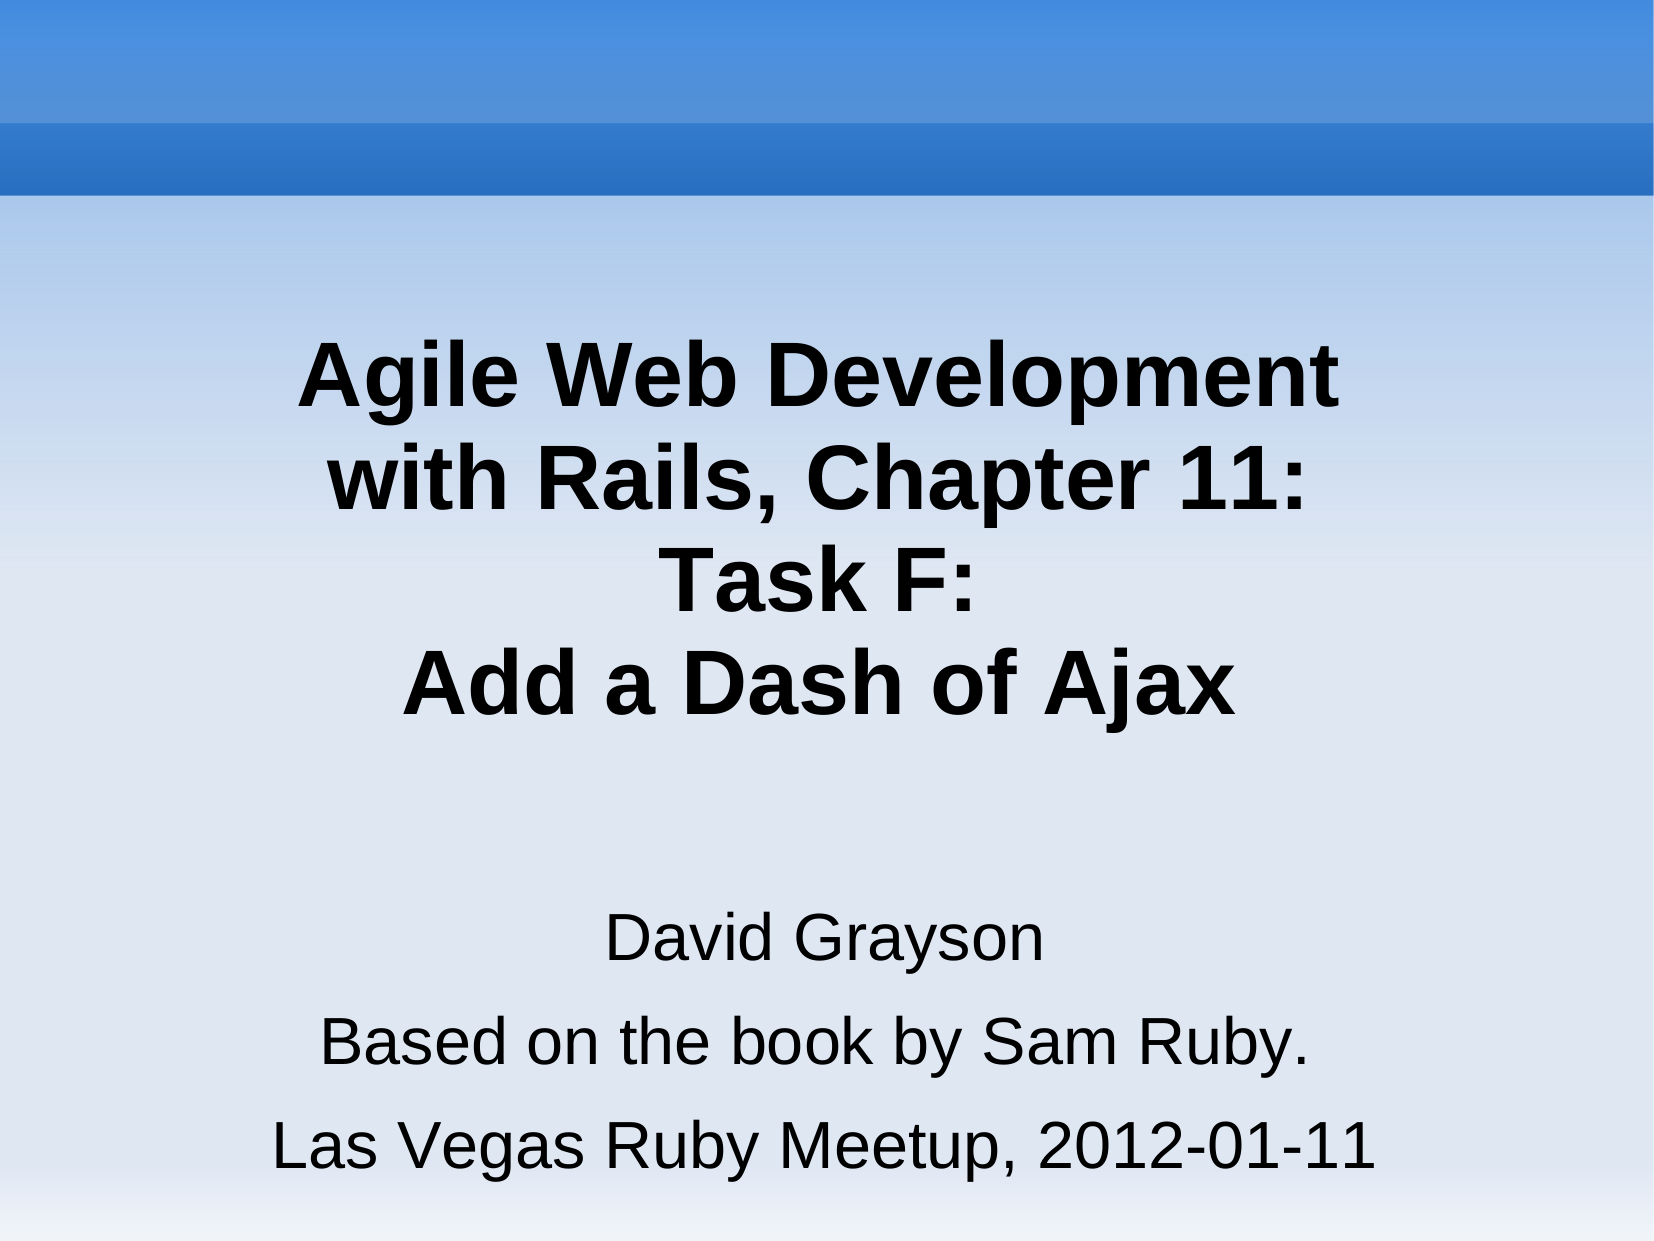

# Agile Web Development with Rails, Chapter 11: Task F: Add a Dash of Ajax
David Grayson
Based on the book by Sam Ruby.
Las Vegas Ruby Meetup, 2012-01-11